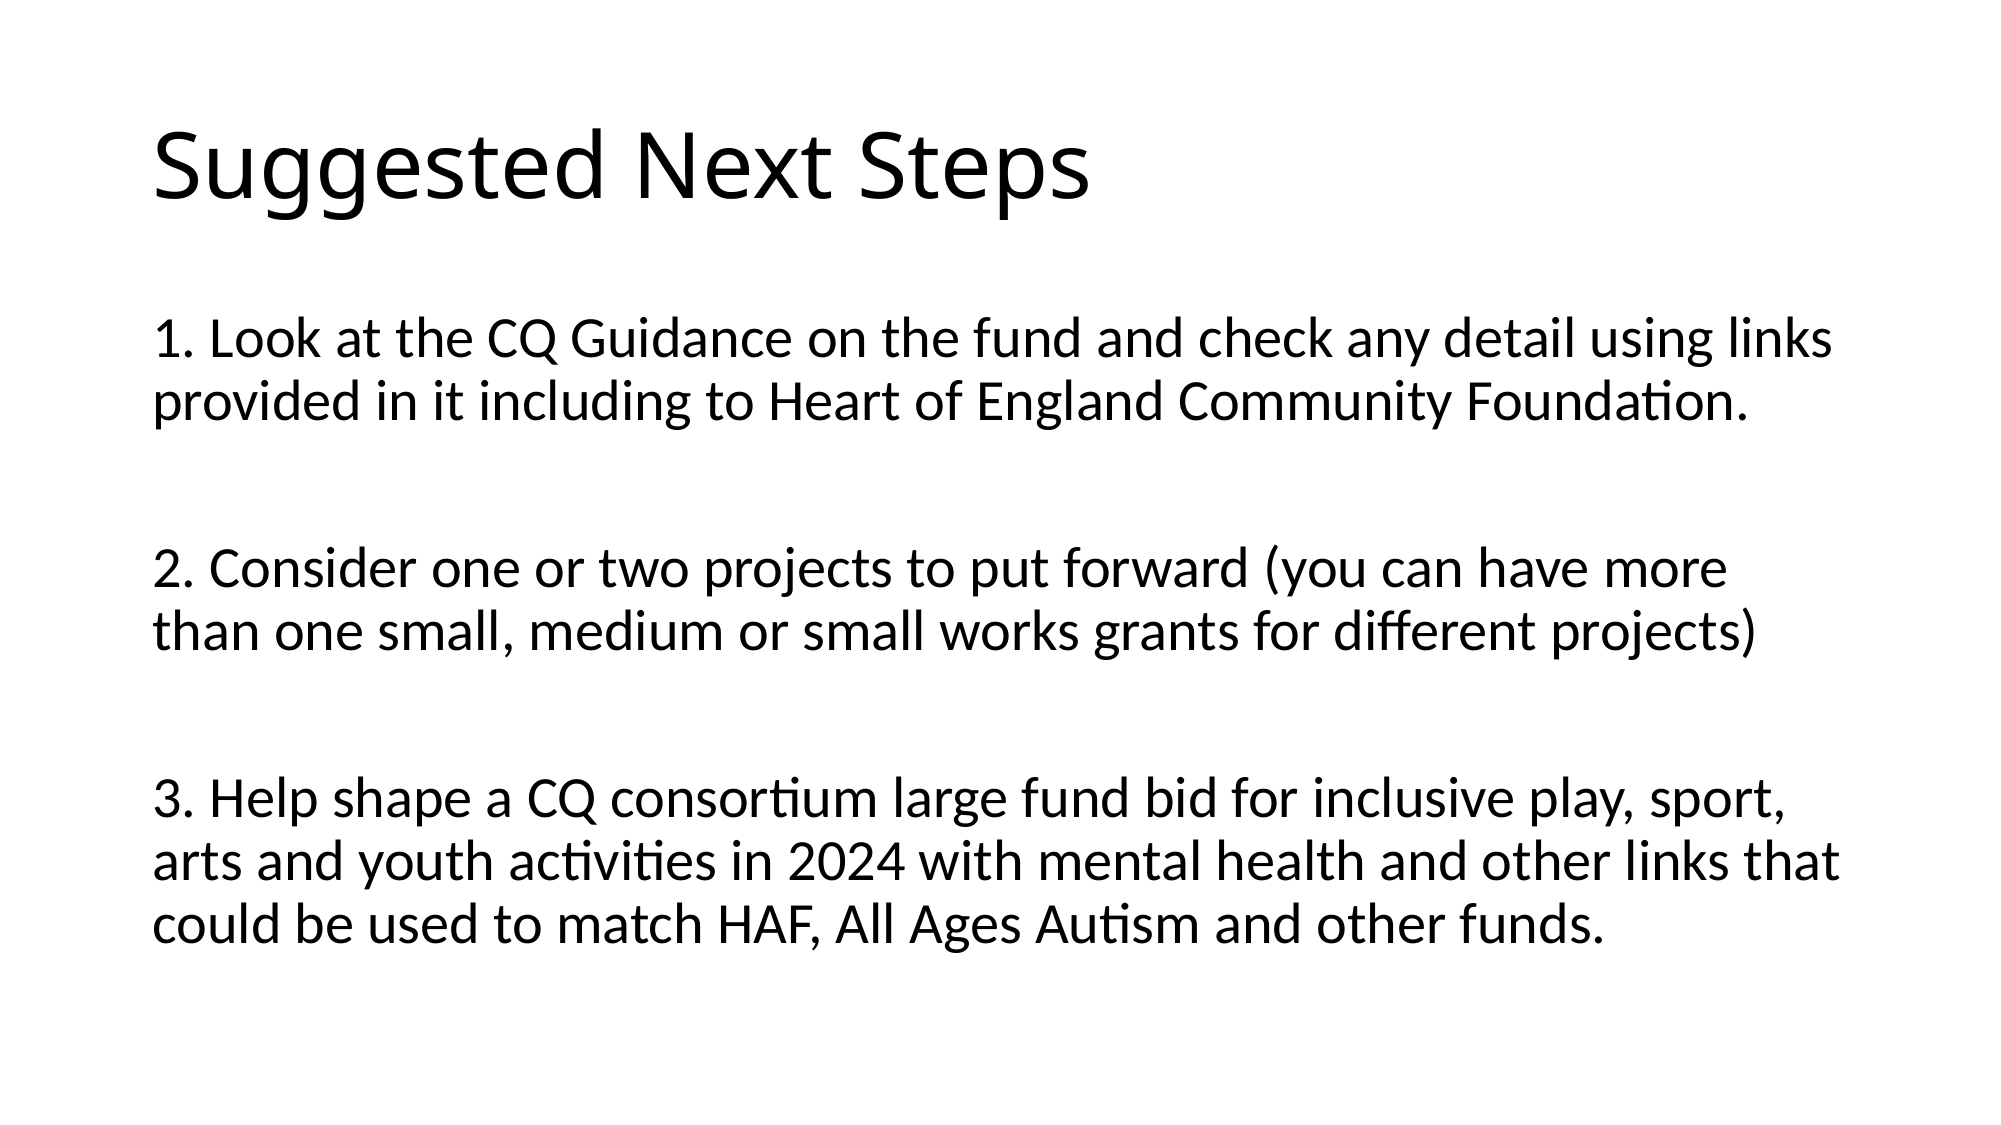

# Suggested Next Steps
1. Look at the CQ Guidance on the fund and check any detail using links provided in it including to Heart of England Community Foundation.
2. Consider one or two projects to put forward (you can have more than one small, medium or small works grants for different projects)
3. Help shape a CQ consortium large fund bid for inclusive play, sport, arts and youth activities in 2024 with mental health and other links that could be used to match HAF, All Ages Autism and other funds.